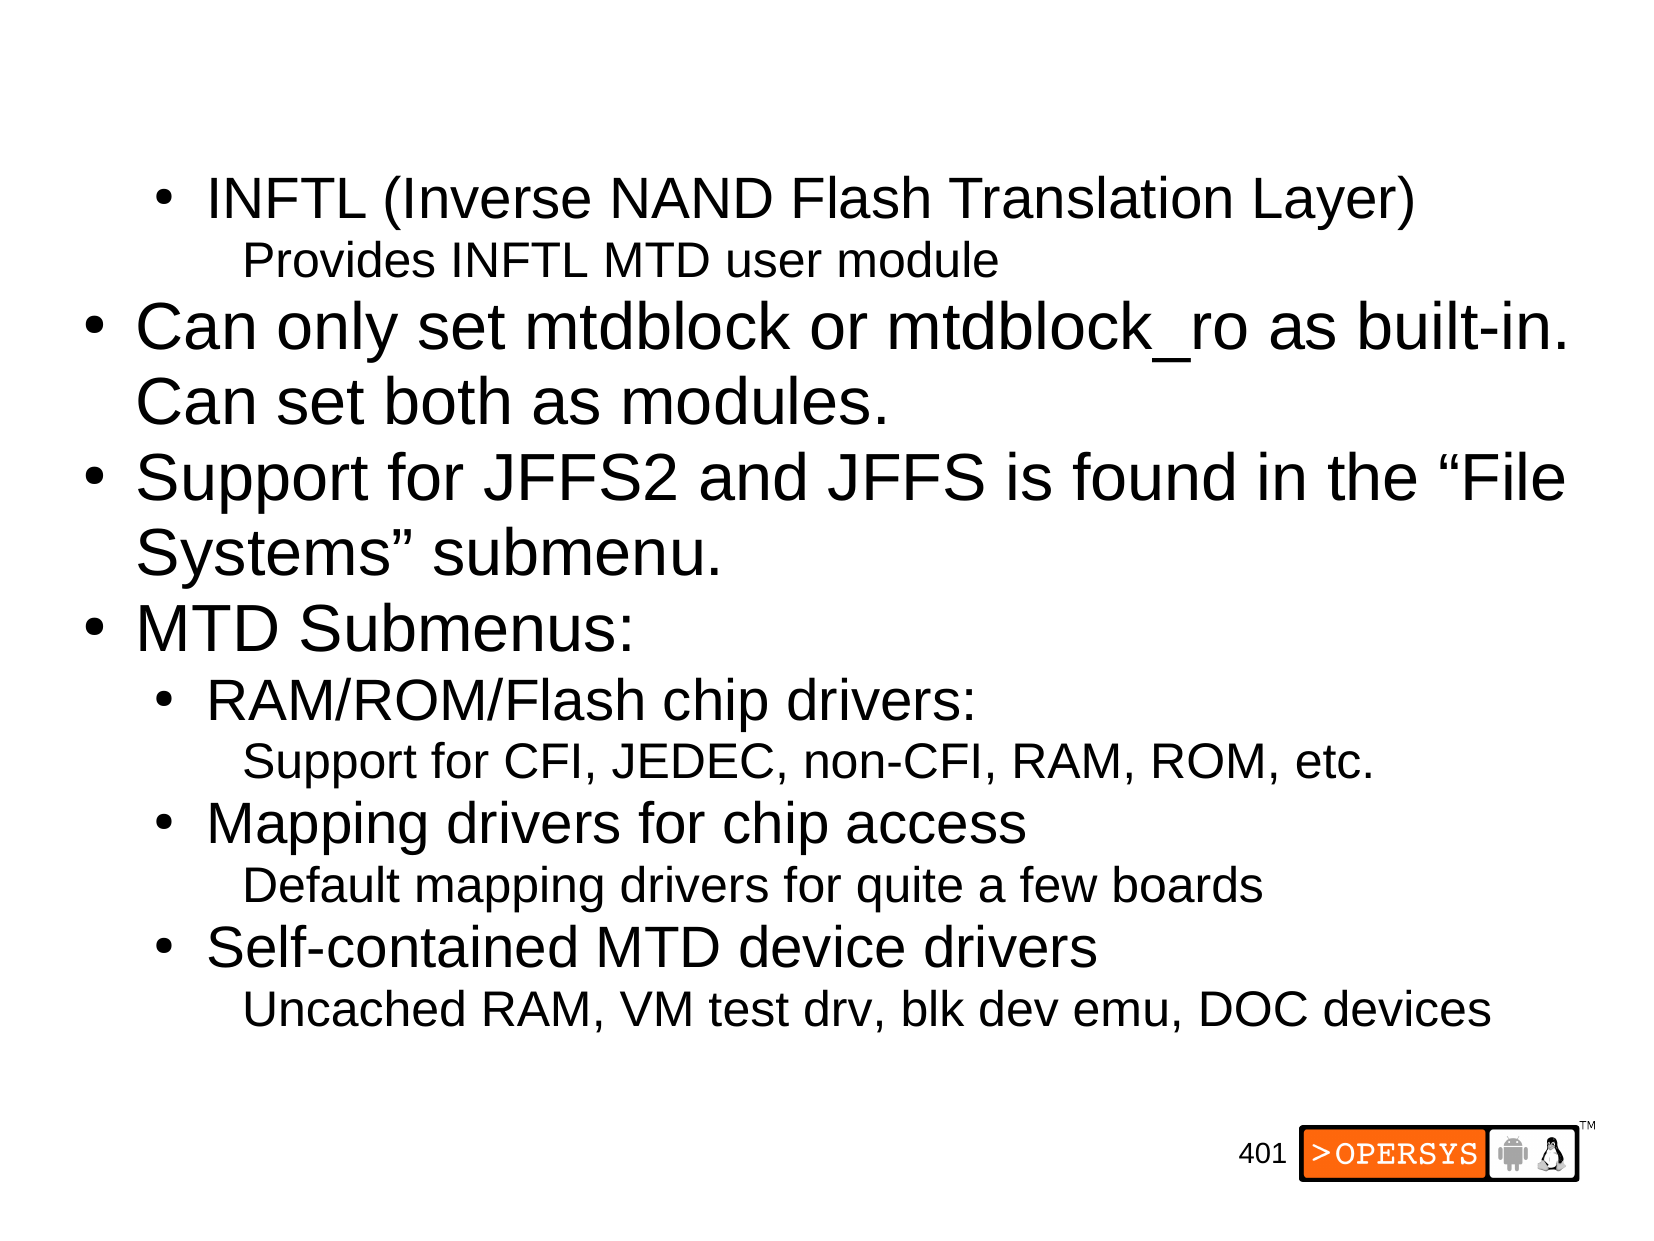

# INFTL (Inverse NAND Flash Translation Layer)
Provides INFTL MTD user module
Can only set mtdblock or mtdblock_ro as built-in. Can set both as modules.
Support for JFFS2 and JFFS is found in the “File Systems” submenu.
MTD Submenus:
RAM/ROM/Flash chip drivers:
Support for CFI, JEDEC, non-CFI, RAM, ROM, etc.
Mapping drivers for chip access
Default mapping drivers for quite a few boards
Self-contained MTD device drivers
Uncached RAM, VM test drv, blk dev emu, DOC devices